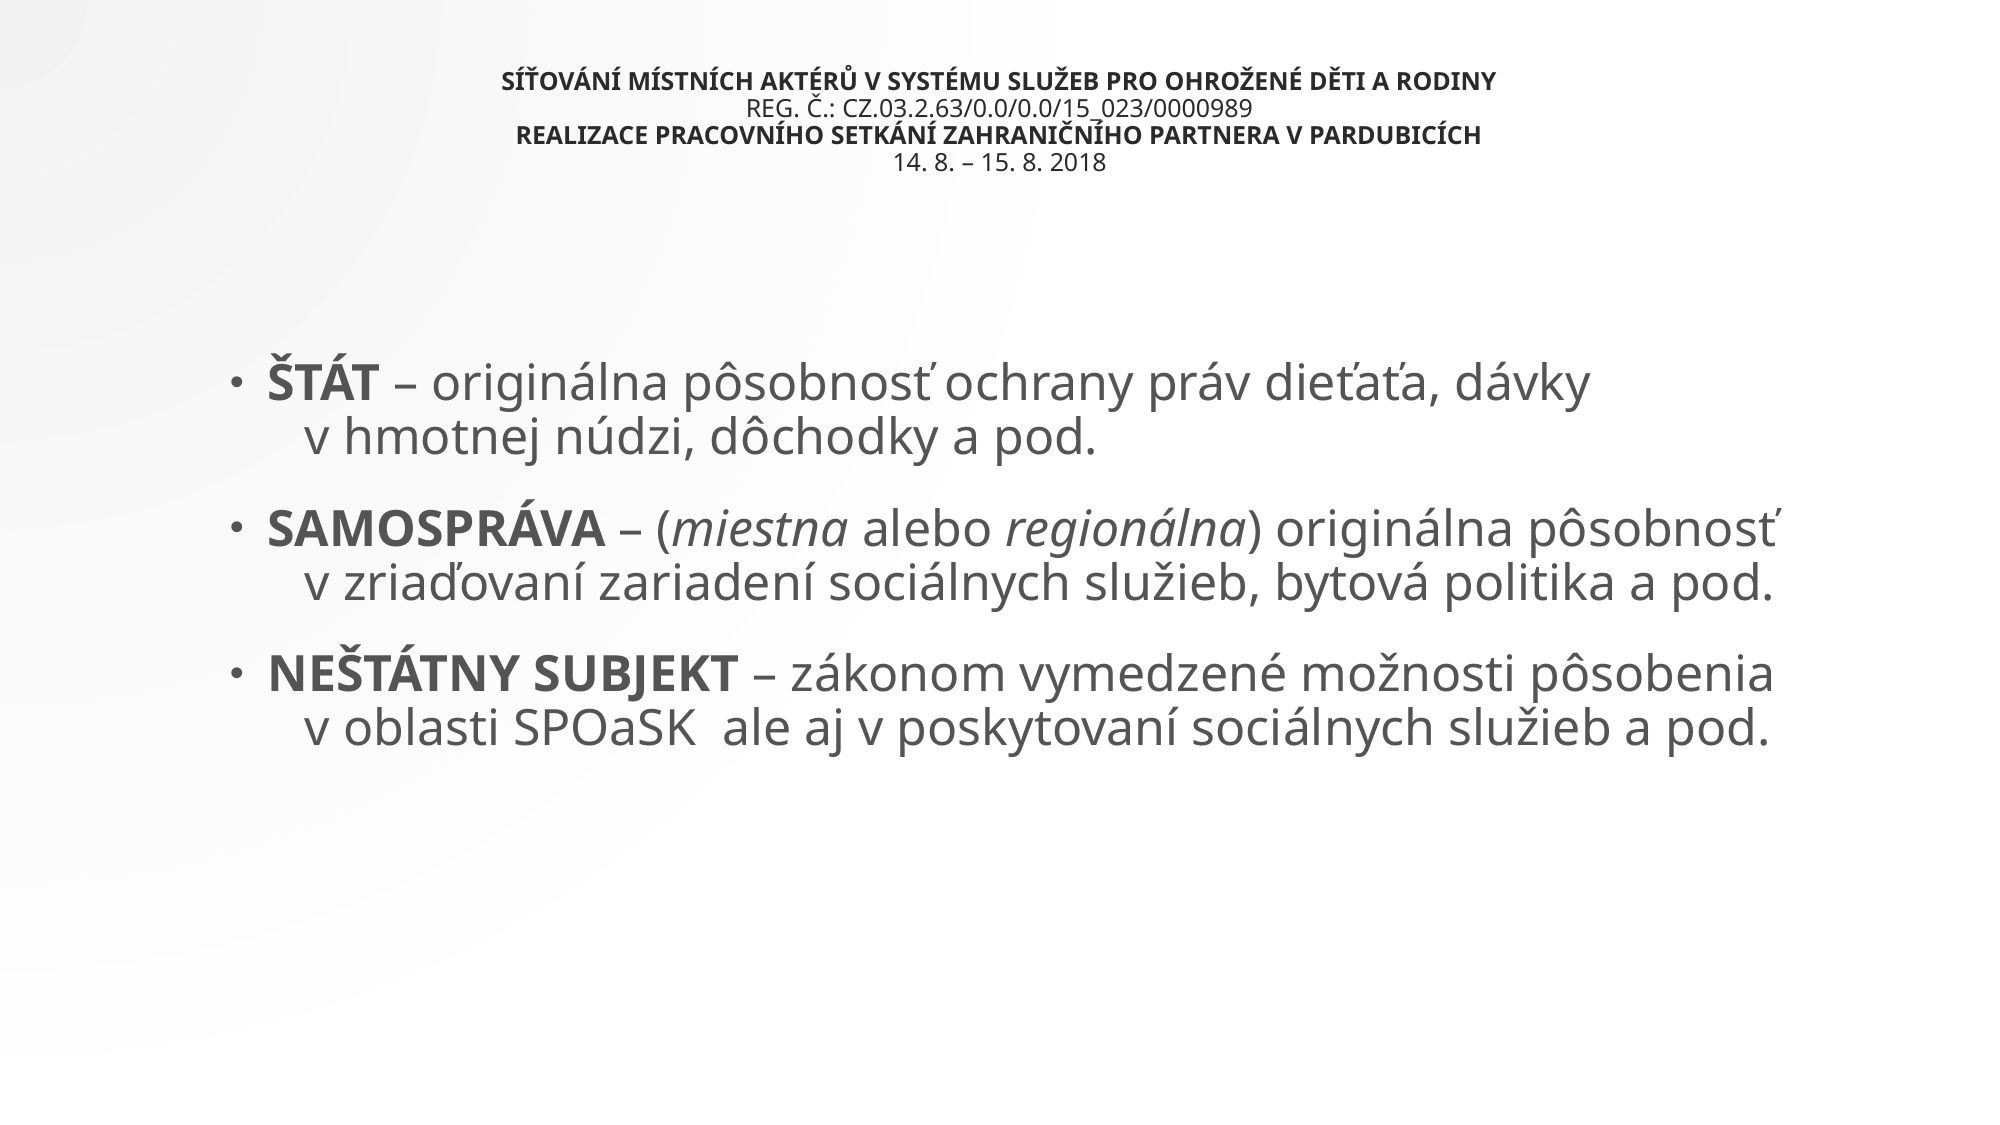

# Síťování místních aktérů v systému služeb pro ohrožené děti a rodiny reg. č.: CZ.03.2.63/0.0/0.0/15_023/0000989 Realizace pracovního setkání zahraničního partnera v Pardubicích 14. 8. – 15. 8. 2018
ŠTÁT – originálna pôsobnosť ochrany práv dieťaťa, dávky v hmotnej núdzi, dôchodky a pod.
SAMOSPRÁVA – (miestna alebo regionálna) originálna pôsobnosť v zriaďovaní zariadení sociálnych služieb, bytová politika a pod.
NEŠTÁTNY SUBJEKT – zákonom vymedzené možnosti pôsobenia v oblasti SPOaSK ale aj v poskytovaní sociálnych služieb a pod.